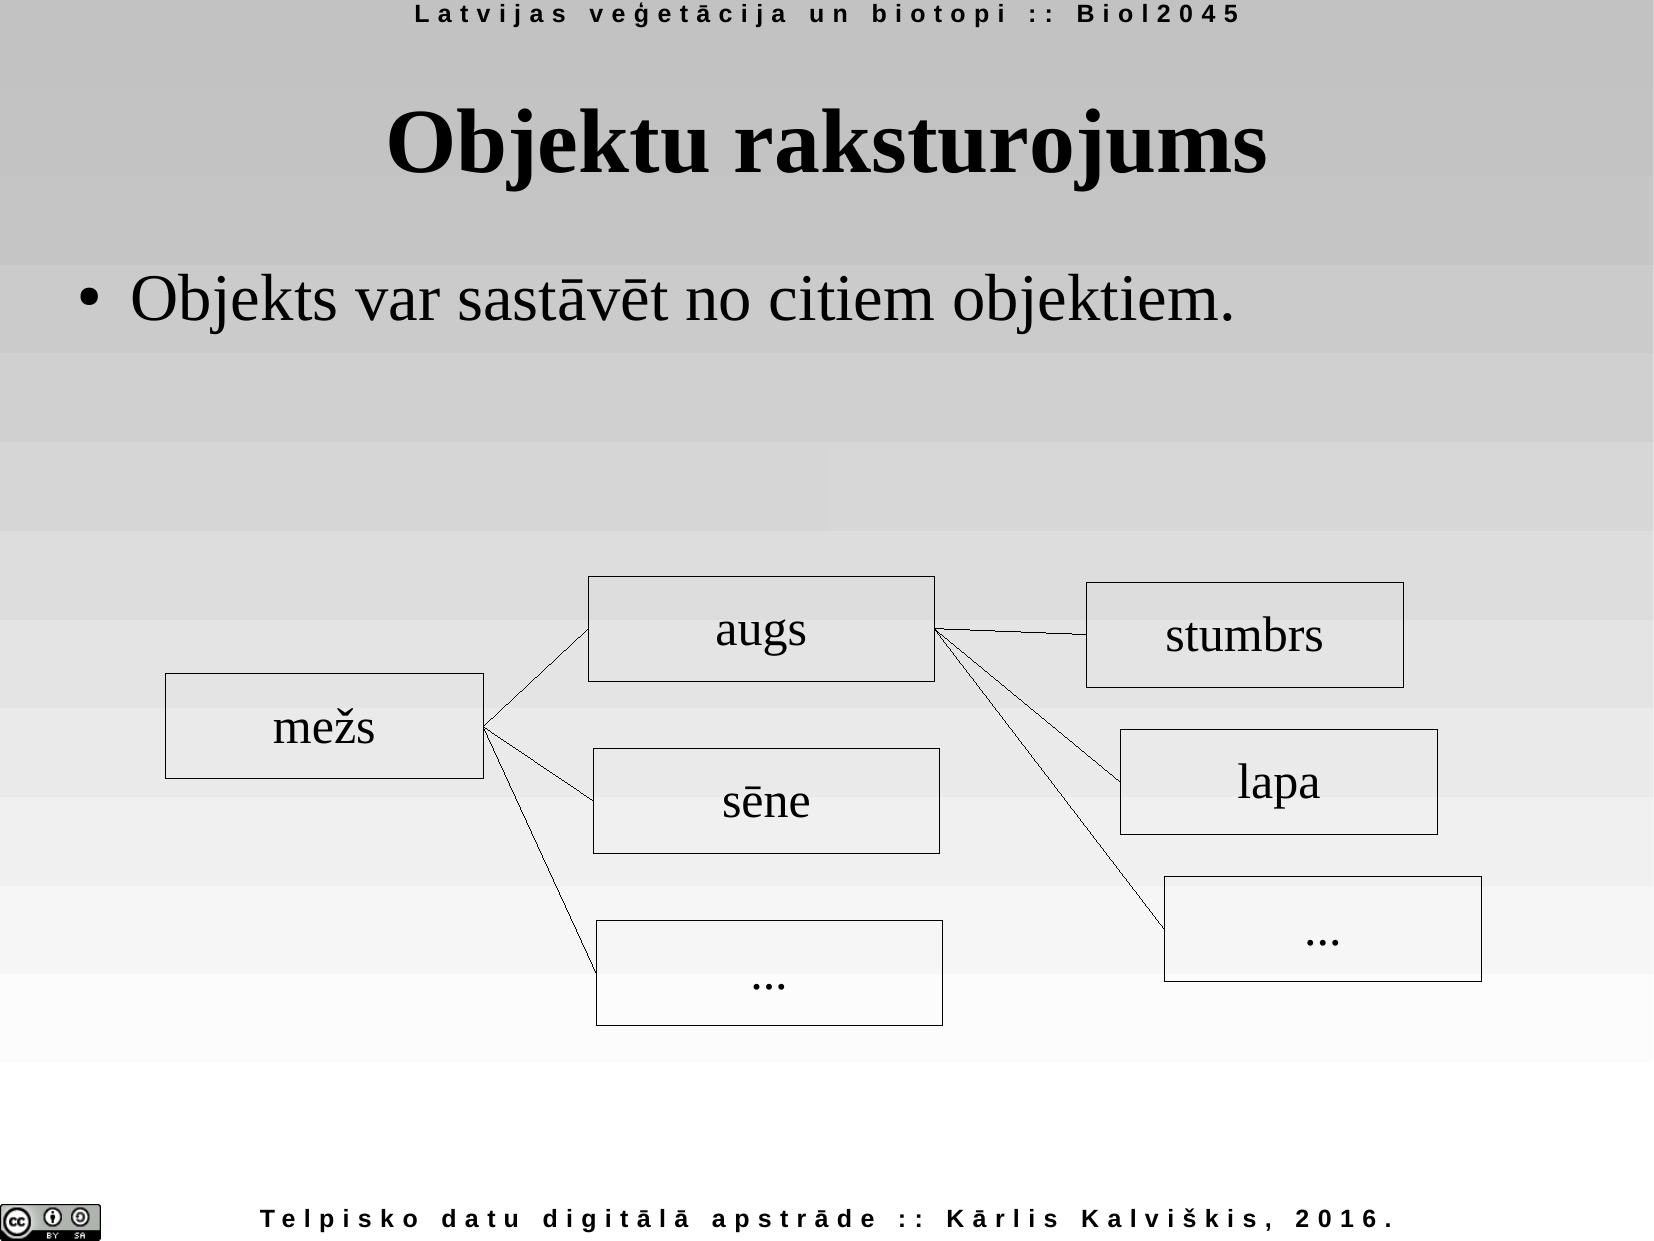

# Objektu raksturojums
Objekts var sastāvēt no citiem objektiem.
augs
stumbrs
mežs
lapa
sēne
...
...